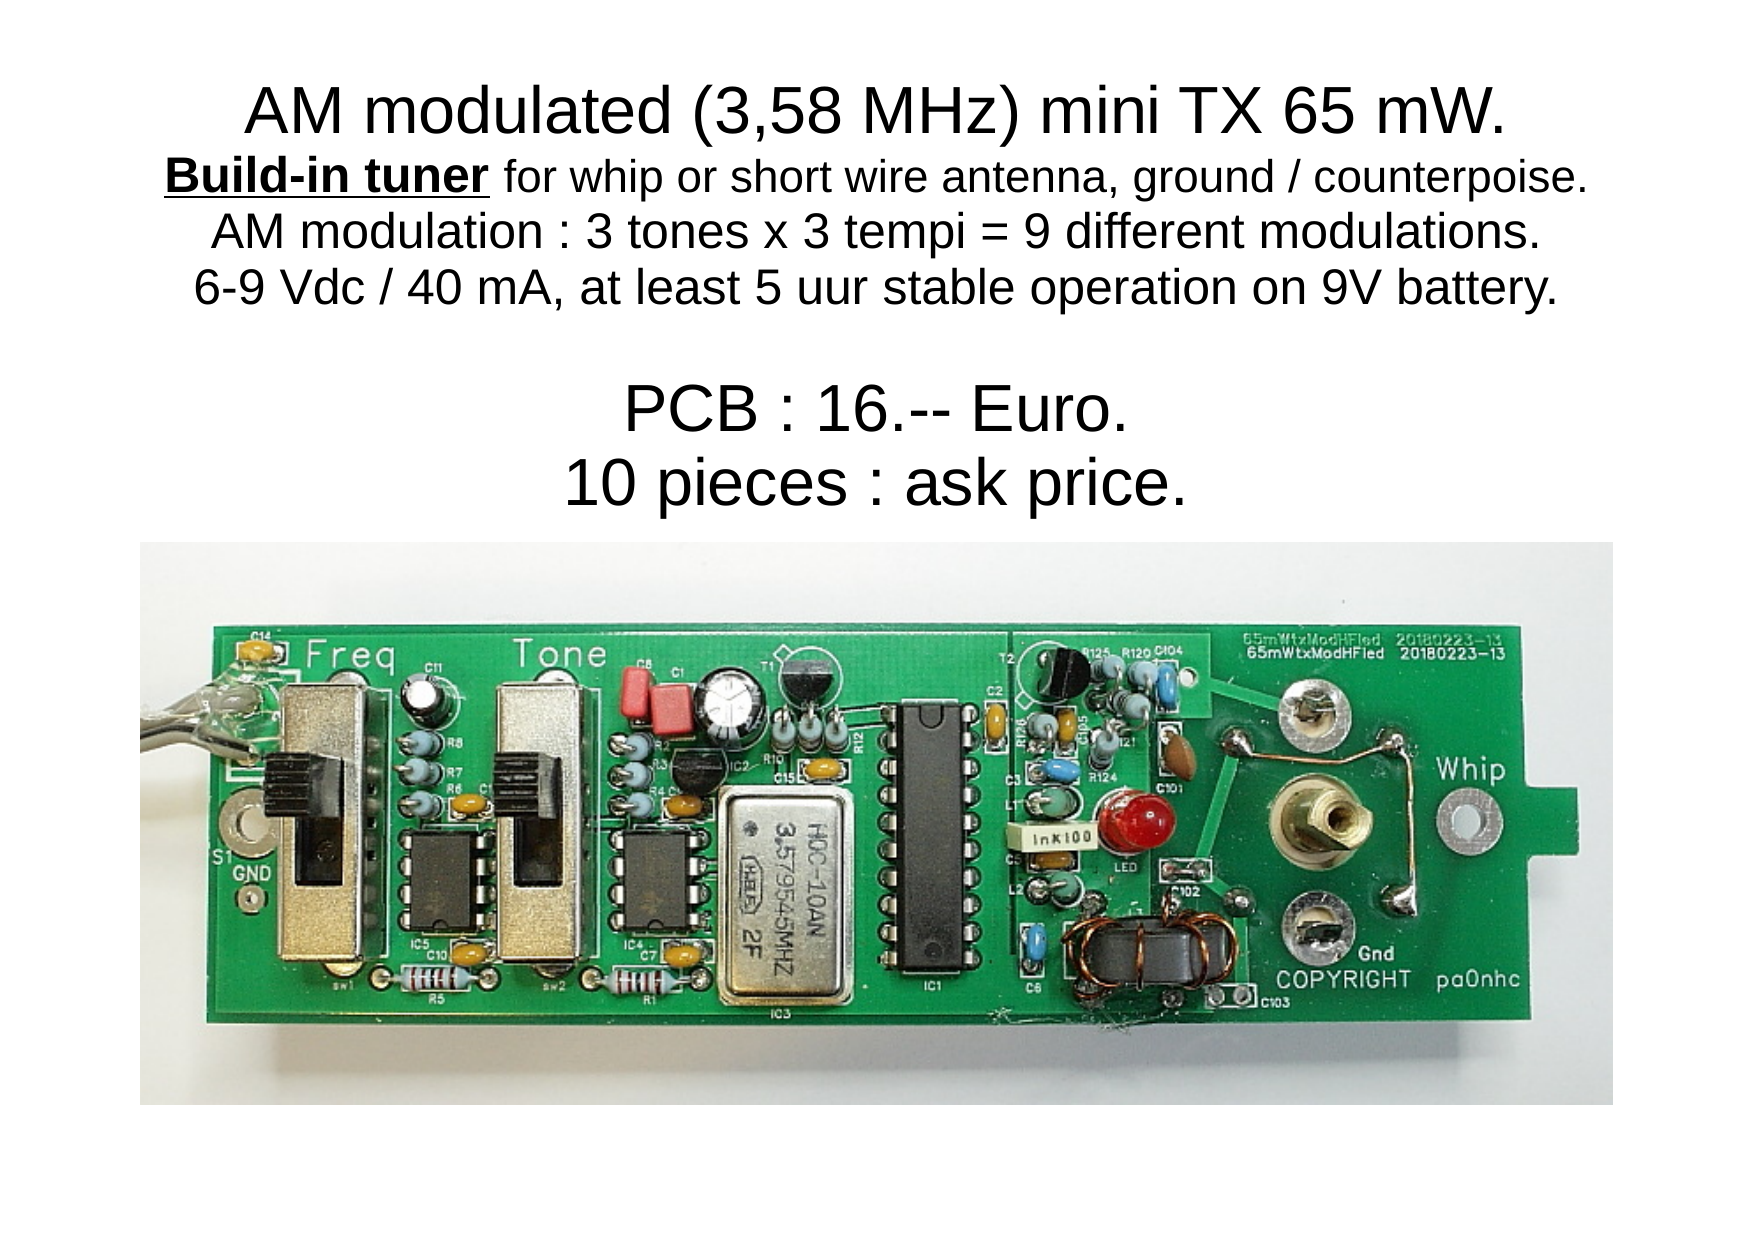

# AM modulated (3,58 MHz) mini TX 65 mW. Build-in tuner for whip or short wire antenna, ground / counterpoise. AM modulation : 3 tones x 3 tempi = 9 different modulations. 6-9 Vdc / 40 mA, at least 5 uur stable operation on 9V battery. PCB : 16.-- Euro. 10 pieces : ask price.